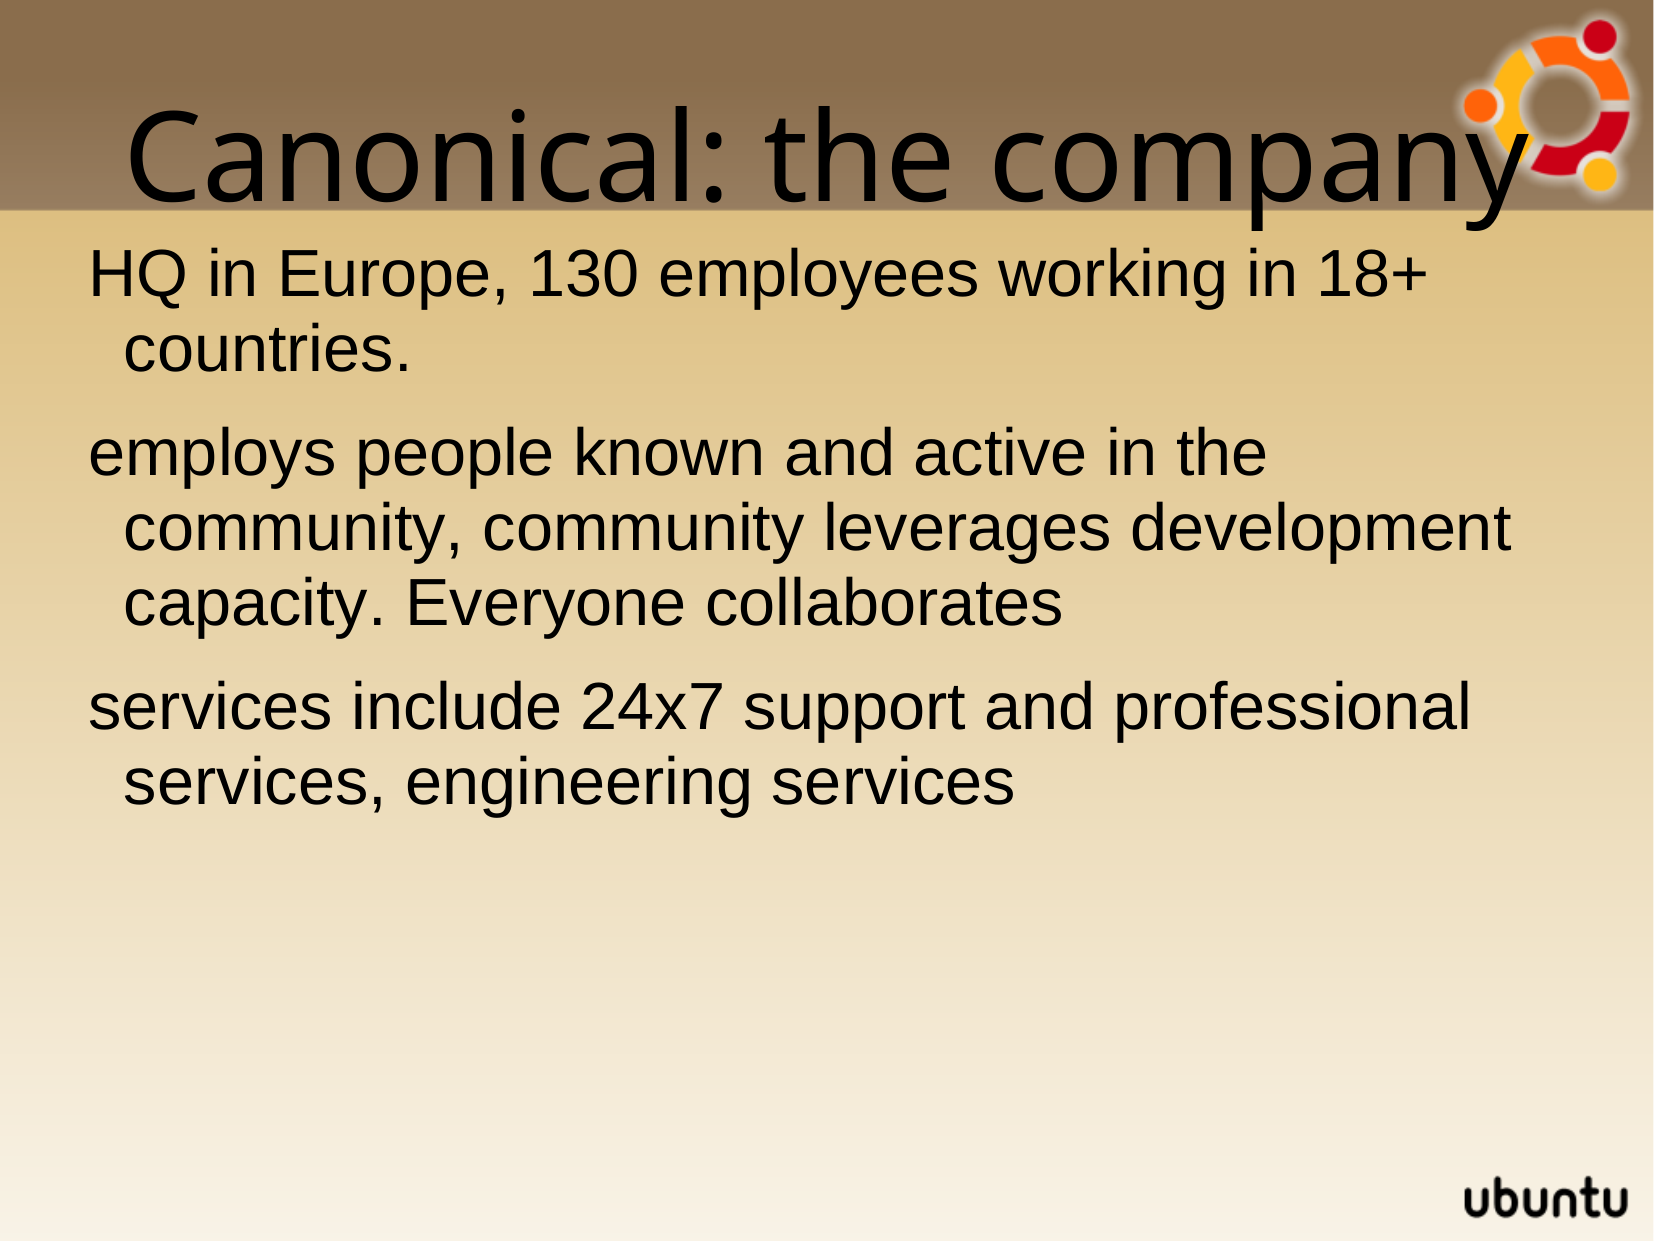

# Canonical: the company
HQ in Europe, 130 employees working in 18+ countries.
employs people known and active in the community, community leverages development capacity. Everyone collaborates
services include 24x7 support and professional services, engineering services